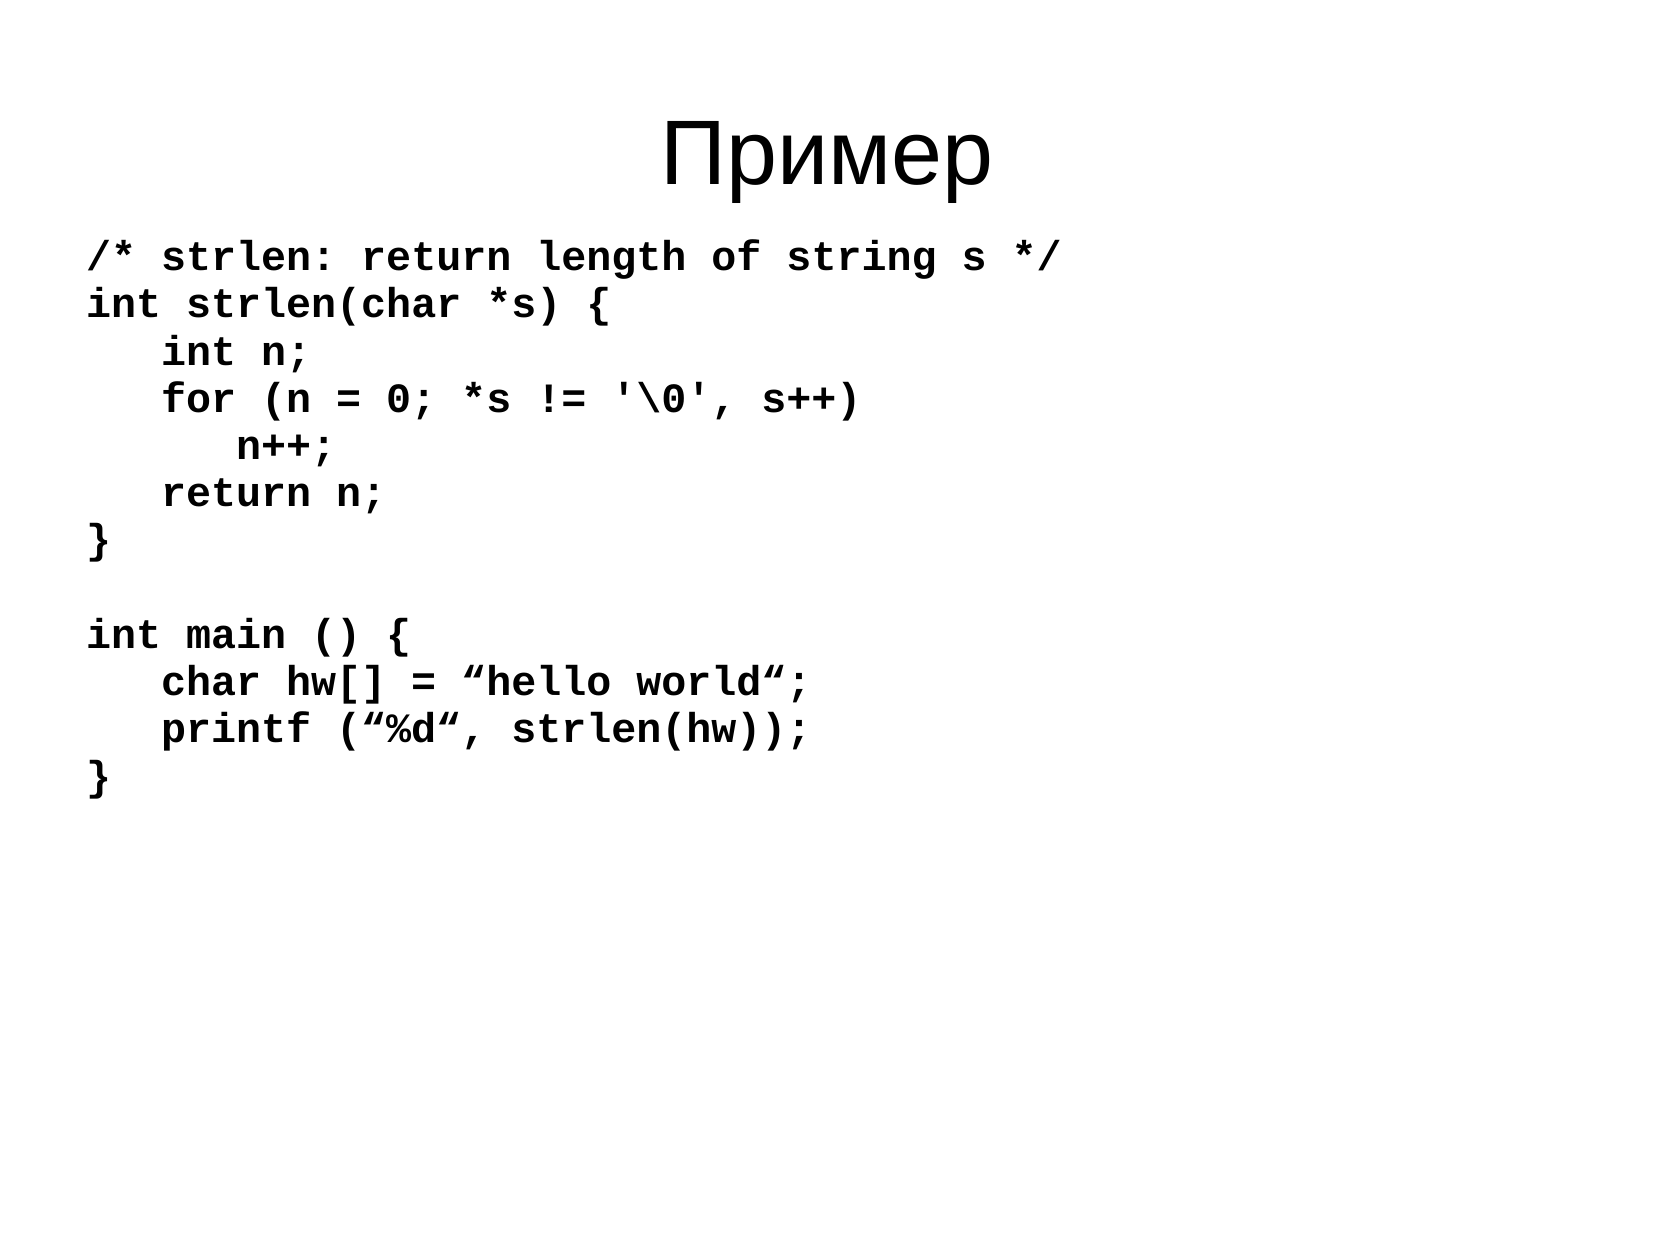

# Пример
/* strlen: return length of string s */
int strlen(char *s) {
	int n;
	for (n = 0; *s != '\0', s++)
		n++;
	return n;
}
int main () {
	char hw[] = “hello world“;
	printf (“%d“, strlen(hw));
}